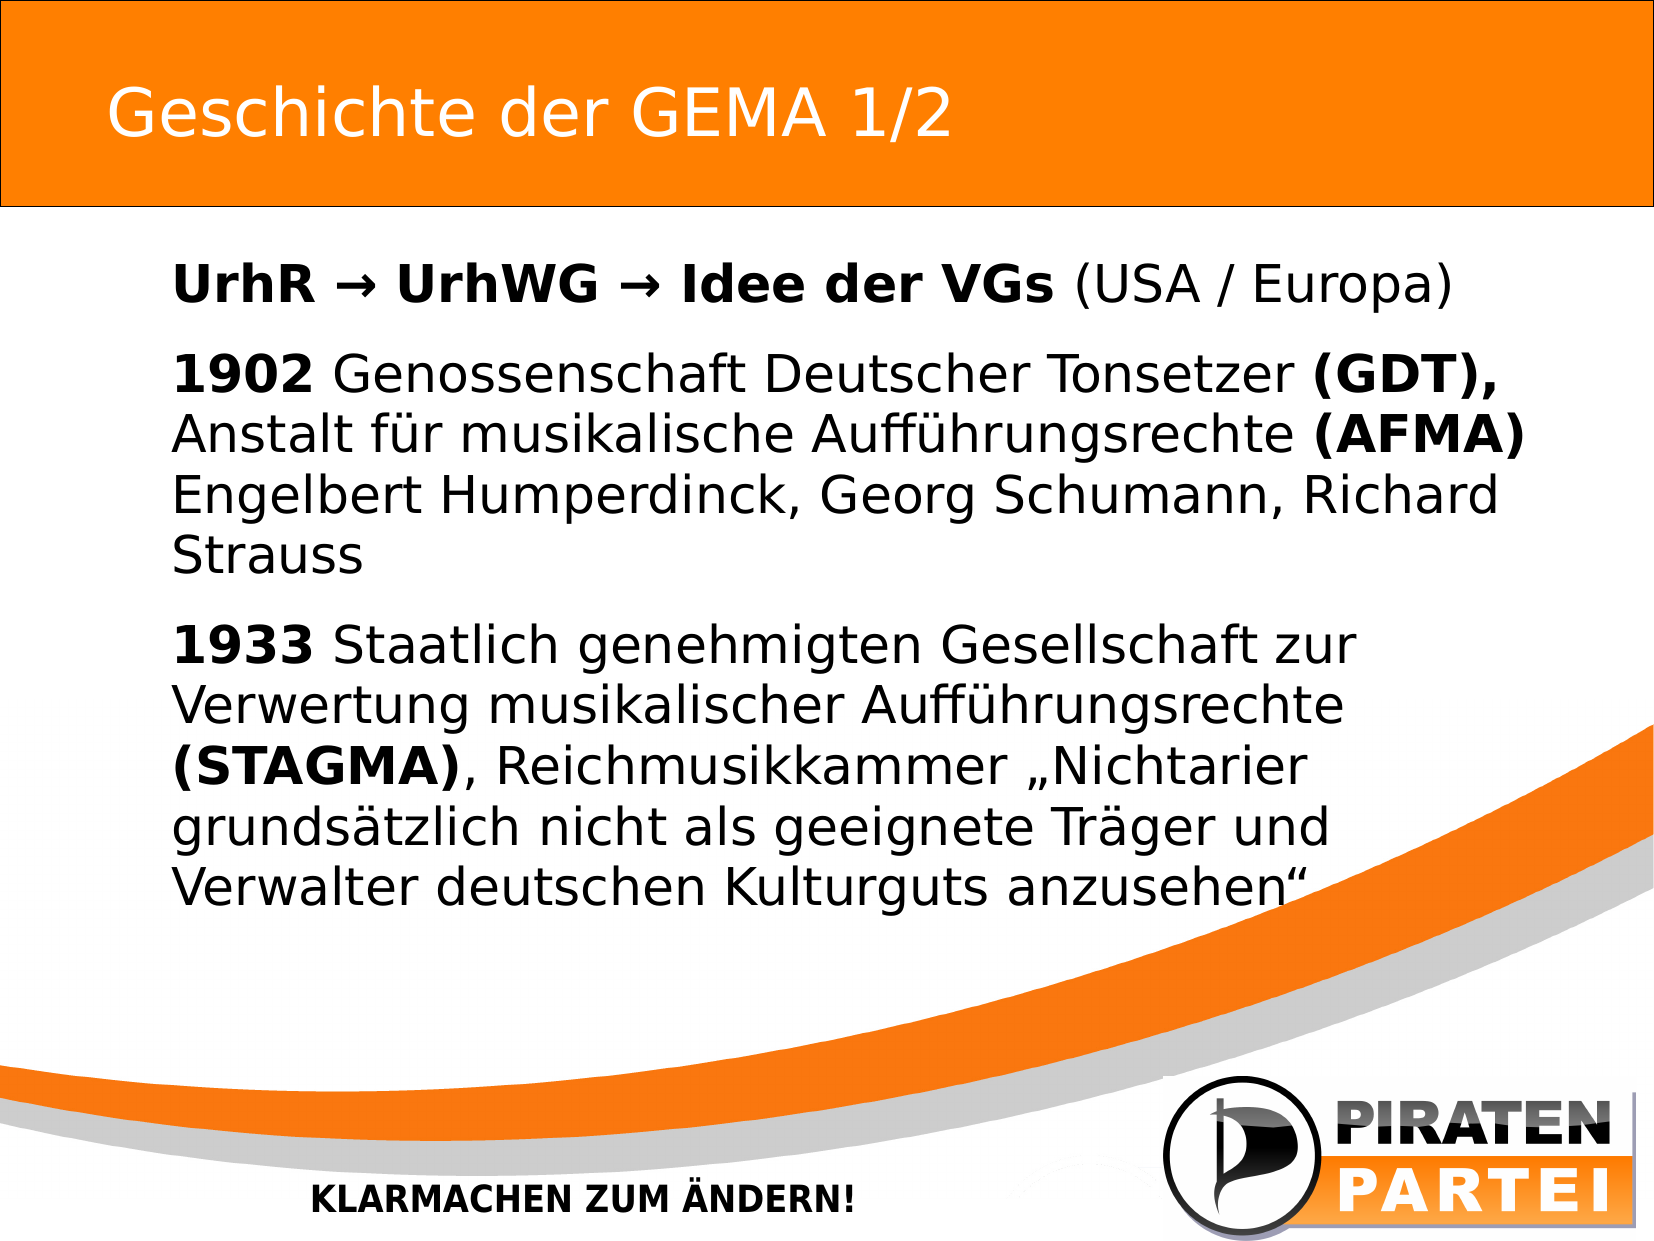

# Geschichte der GEMA 1/2
UrhR → UrhWG → Idee der VGs (USA / Europa)
1902 Genossenschaft Deutscher Tonsetzer (GDT), Anstalt für musikalische Aufführungsrechte (AFMA) Engelbert Humperdinck, Georg Schumann, Richard Strauss
1933 Staatlich genehmigten Gesellschaft zur Verwertung musikalischer Aufführungsrechte (STAGMA), Reichmusikkammer „Nichtarier grundsätzlich nicht als geeignete Träger und Verwalter deutschen Kulturguts anzusehen“